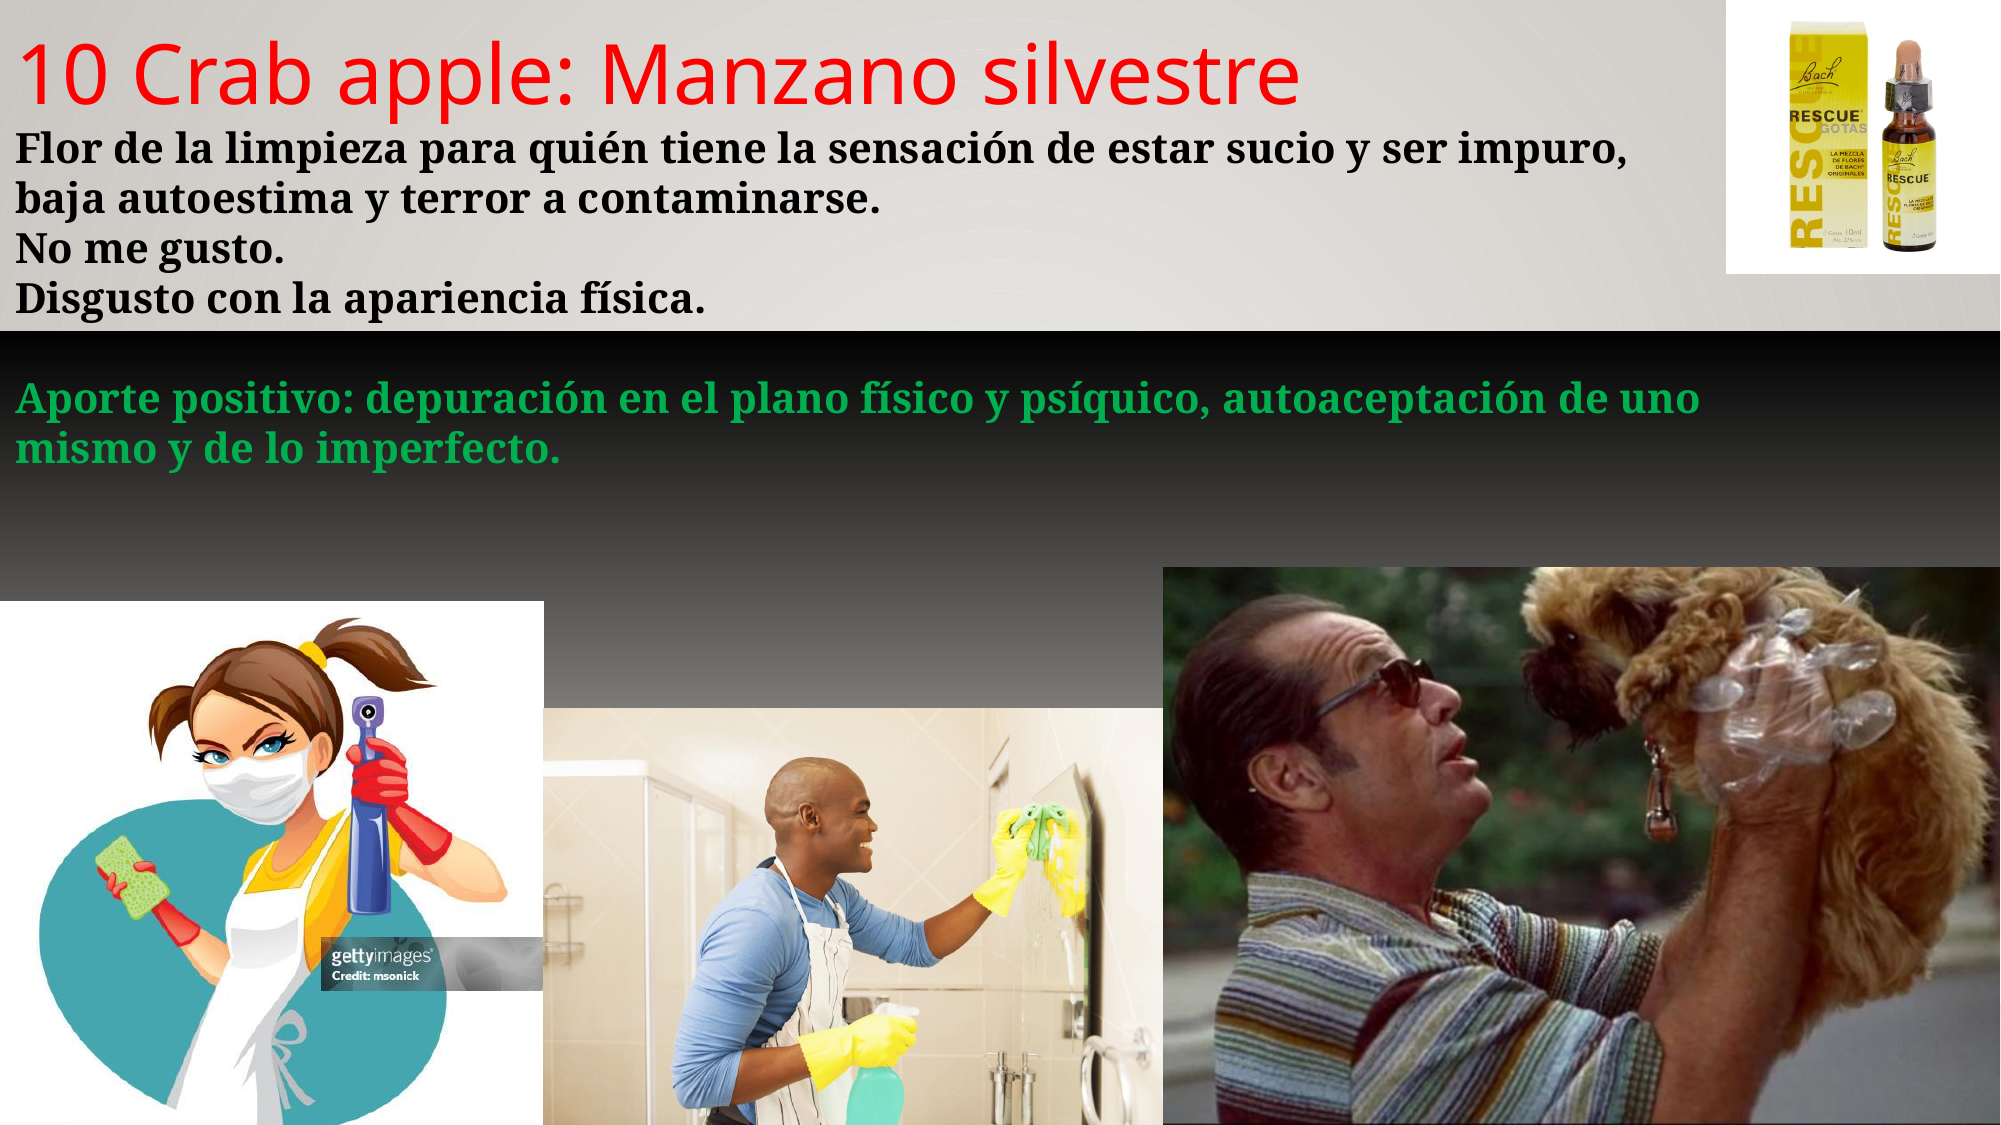

10 Crab apple: Manzano silvestre
Flor de la limpieza para quién tiene la sensación de estar sucio y ser impuro, baja autoestima y terror a contaminarse.
No me gusto.
Disgusto con la apariencia física.
Aporte positivo: depuración en el plano físico y psíquico, autoaceptación de uno mismo y de lo imperfecto.